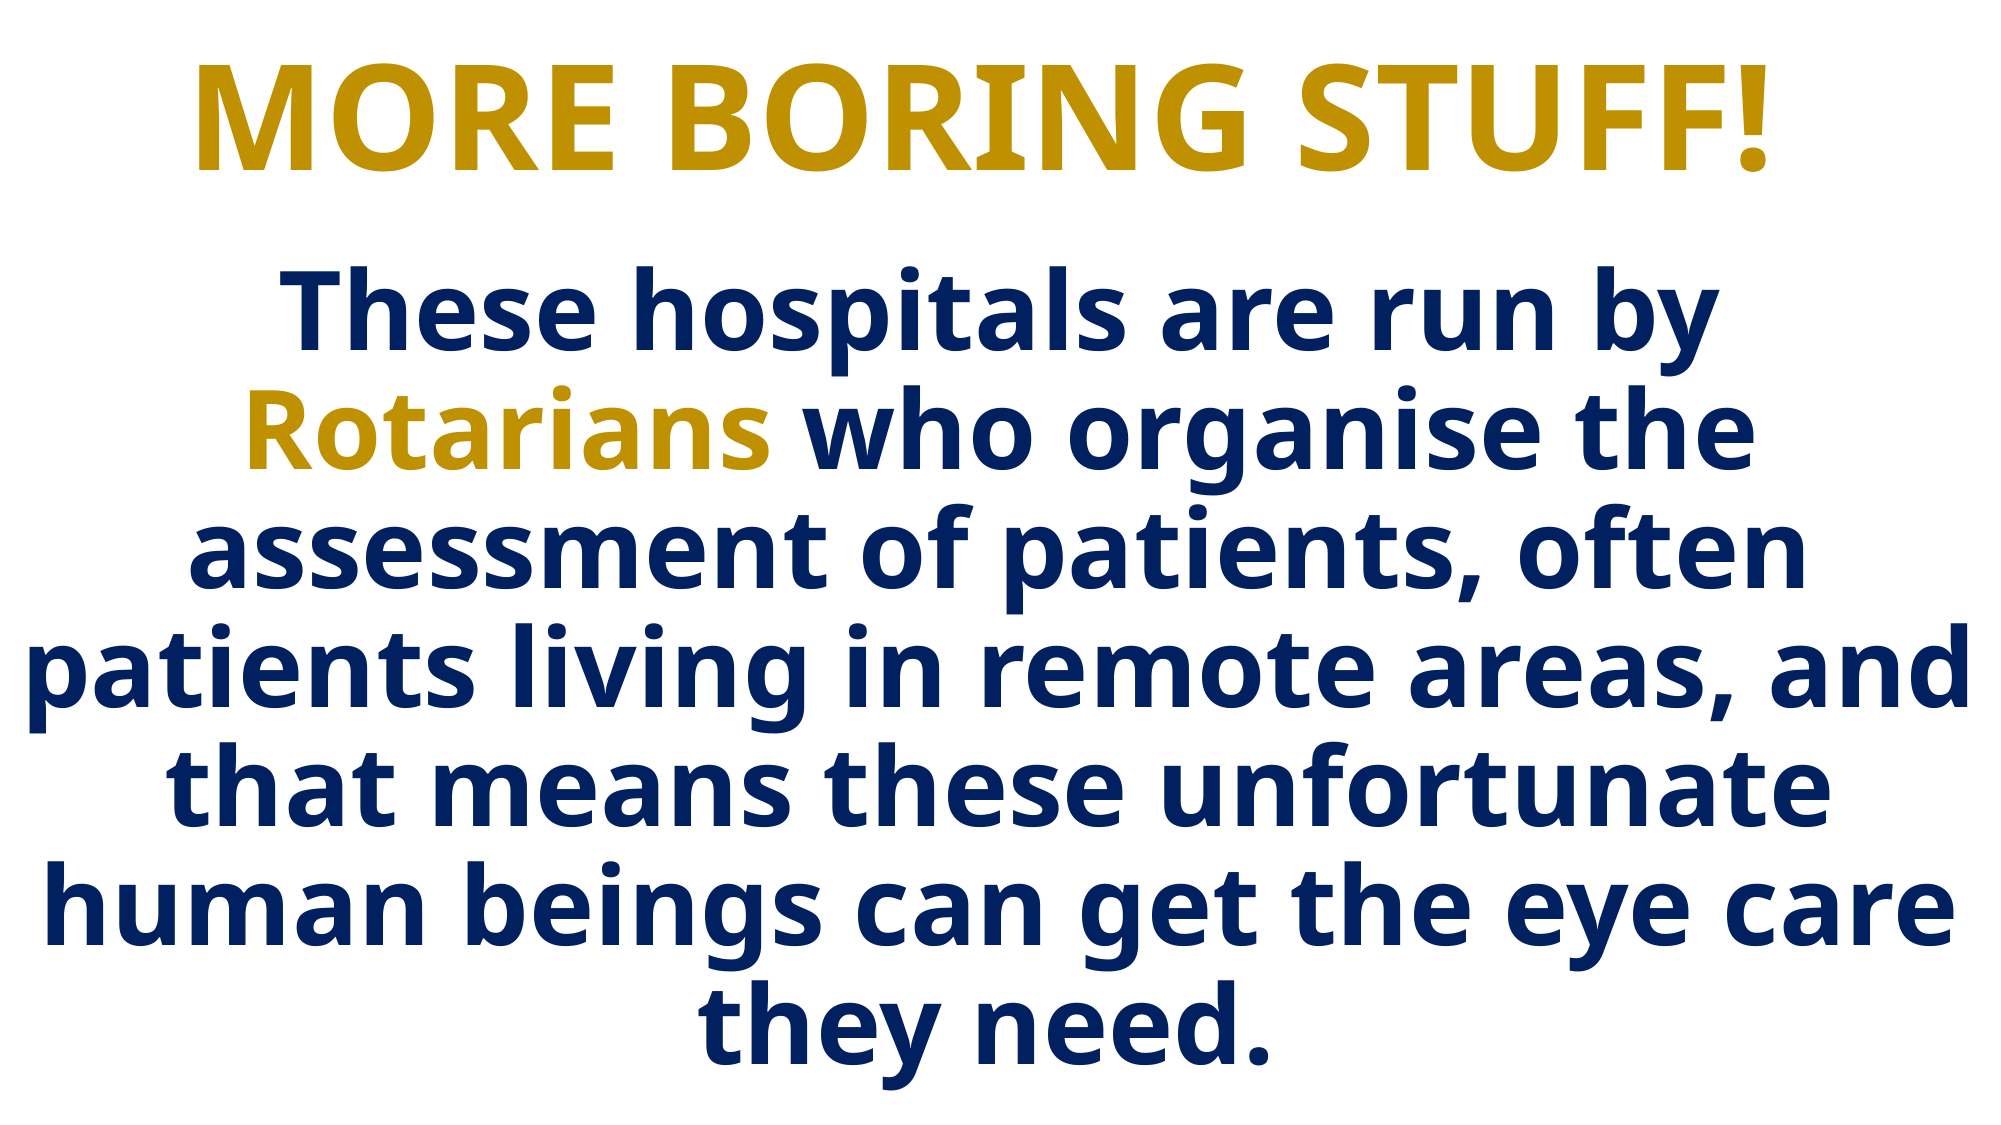

# MORE BORING STUFF! These hospitals are run by Rotarians who organise the assessment of patients, often patients living in remote areas, and that means these unfortunate human beings can get the eye care they need.